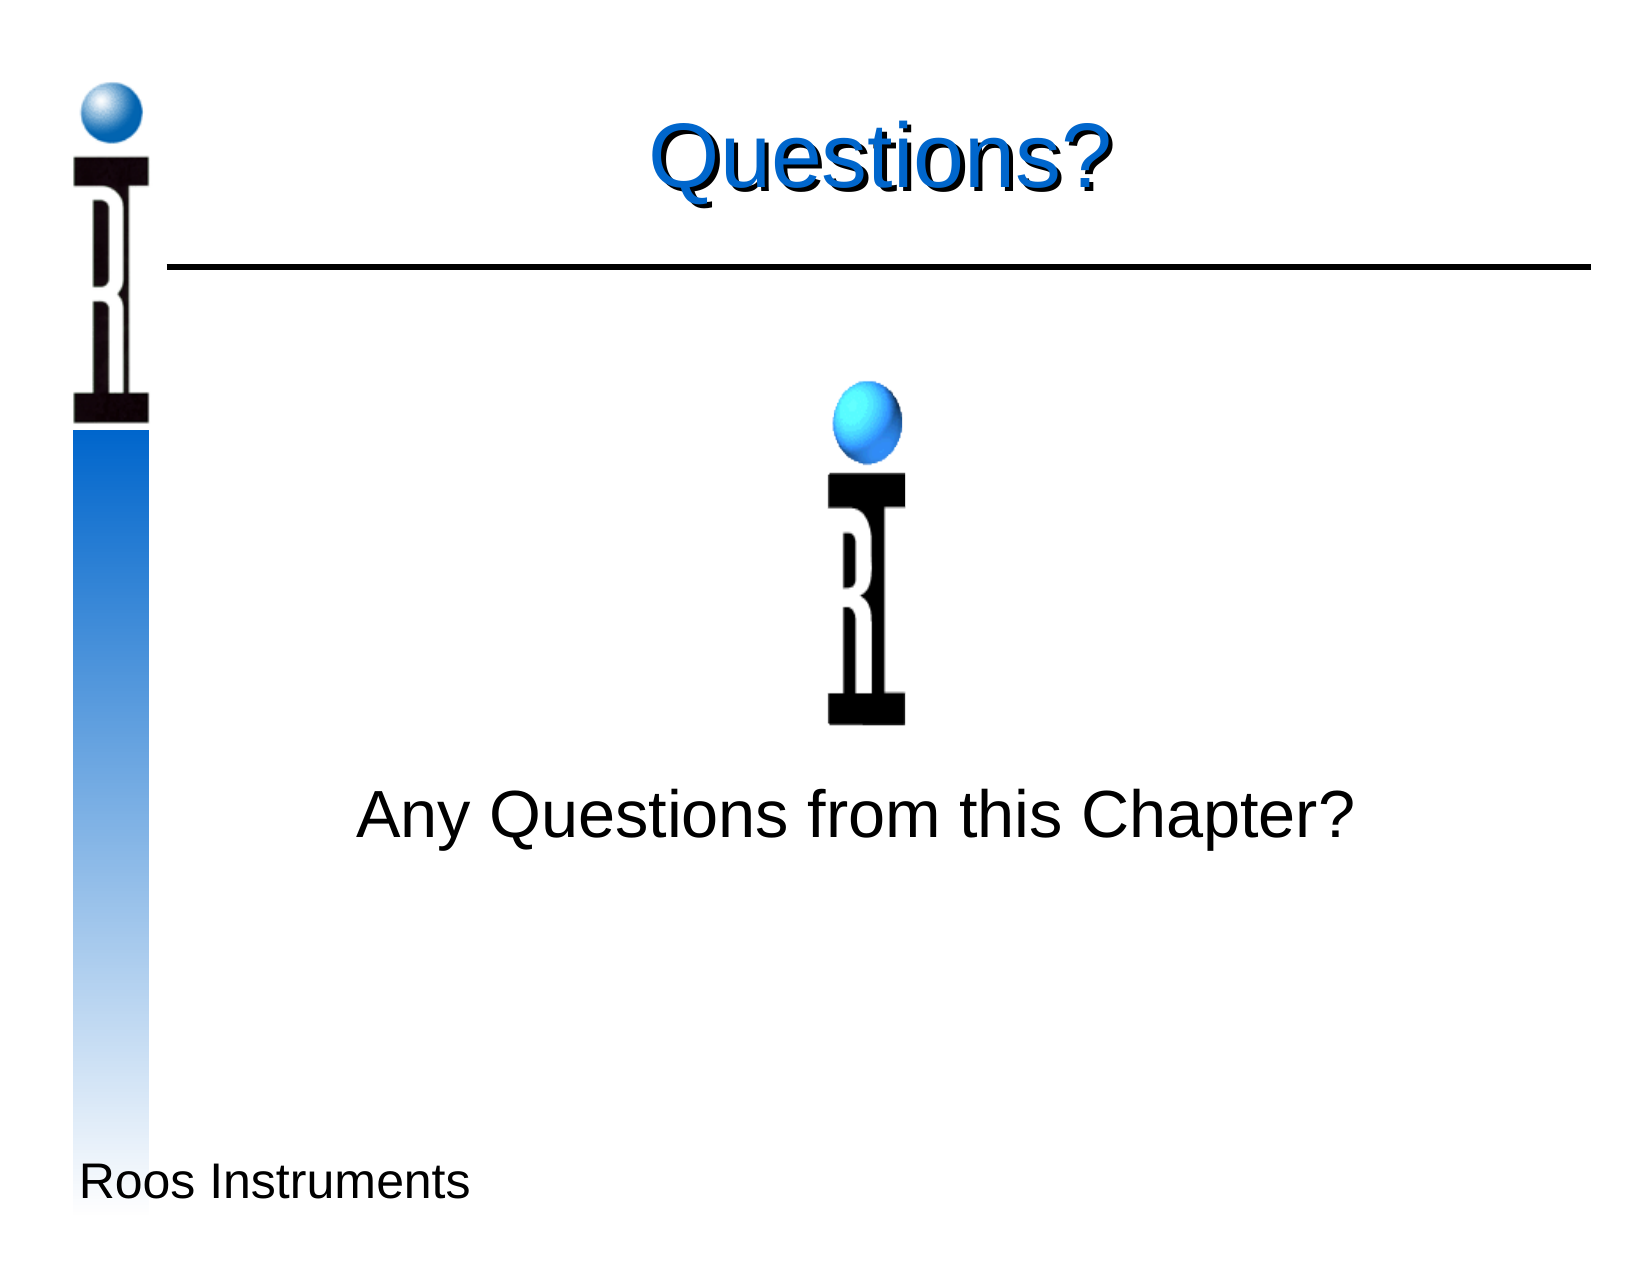

# Questions?
Any Questions from this Chapter?